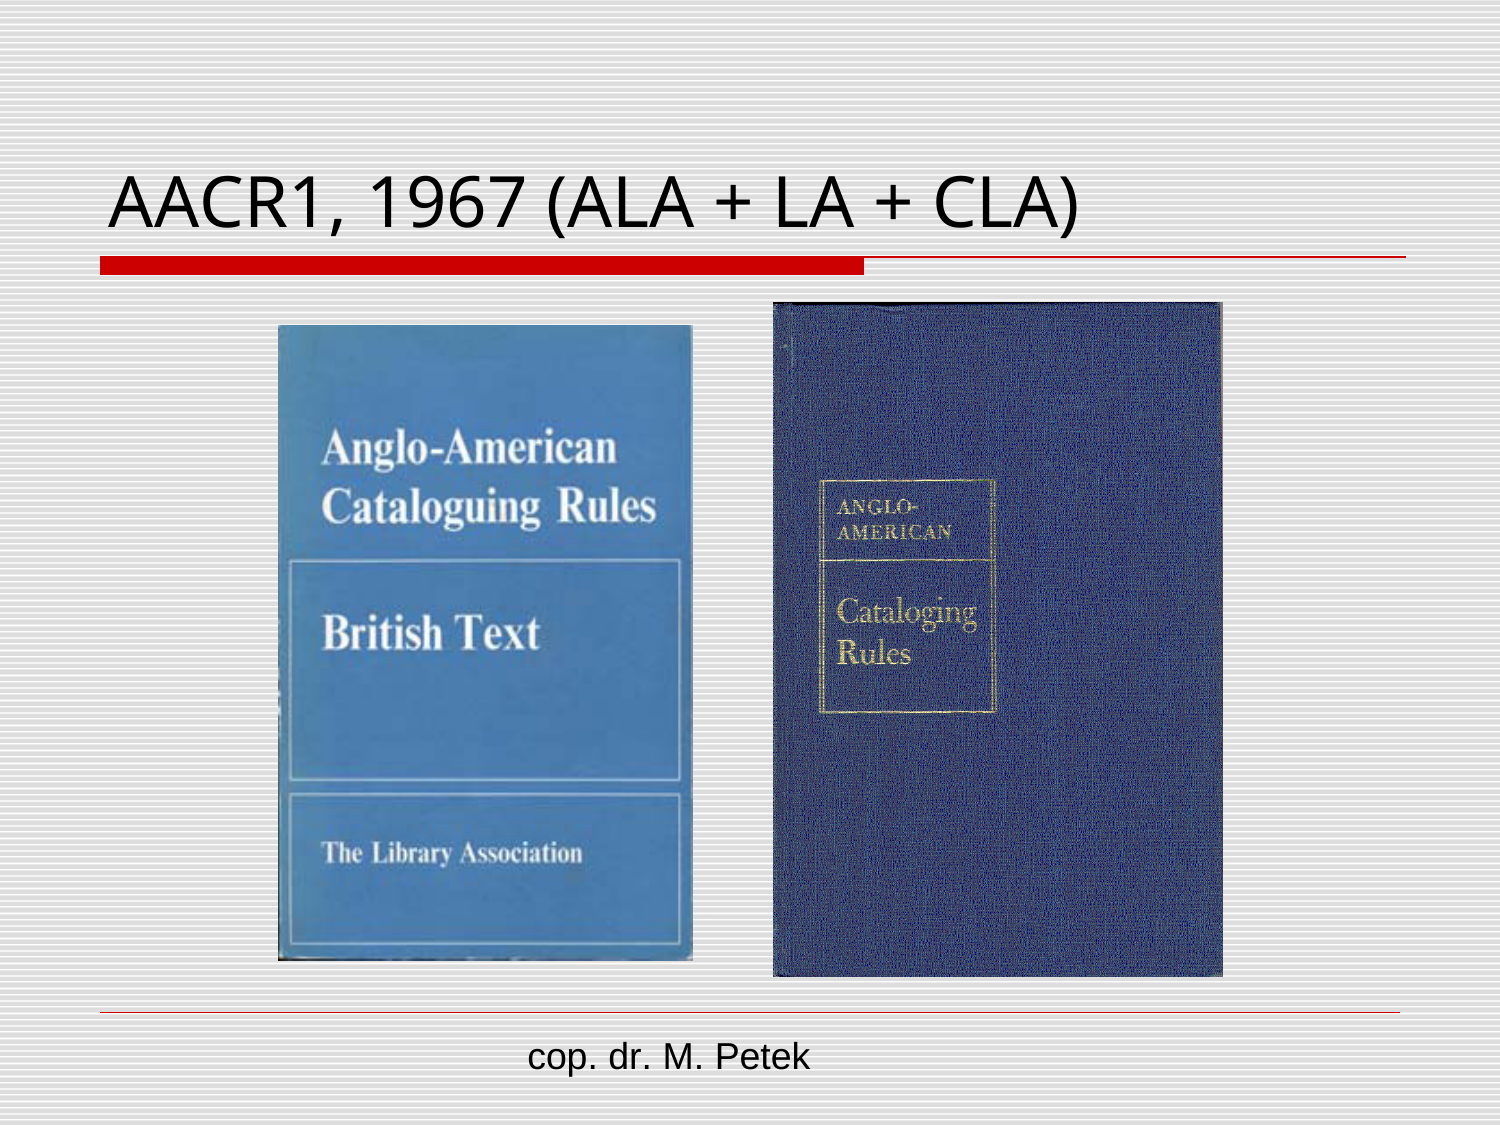

# AACR1, 1967 (ALA + LA + CLA)
cop. dr. M. Petek